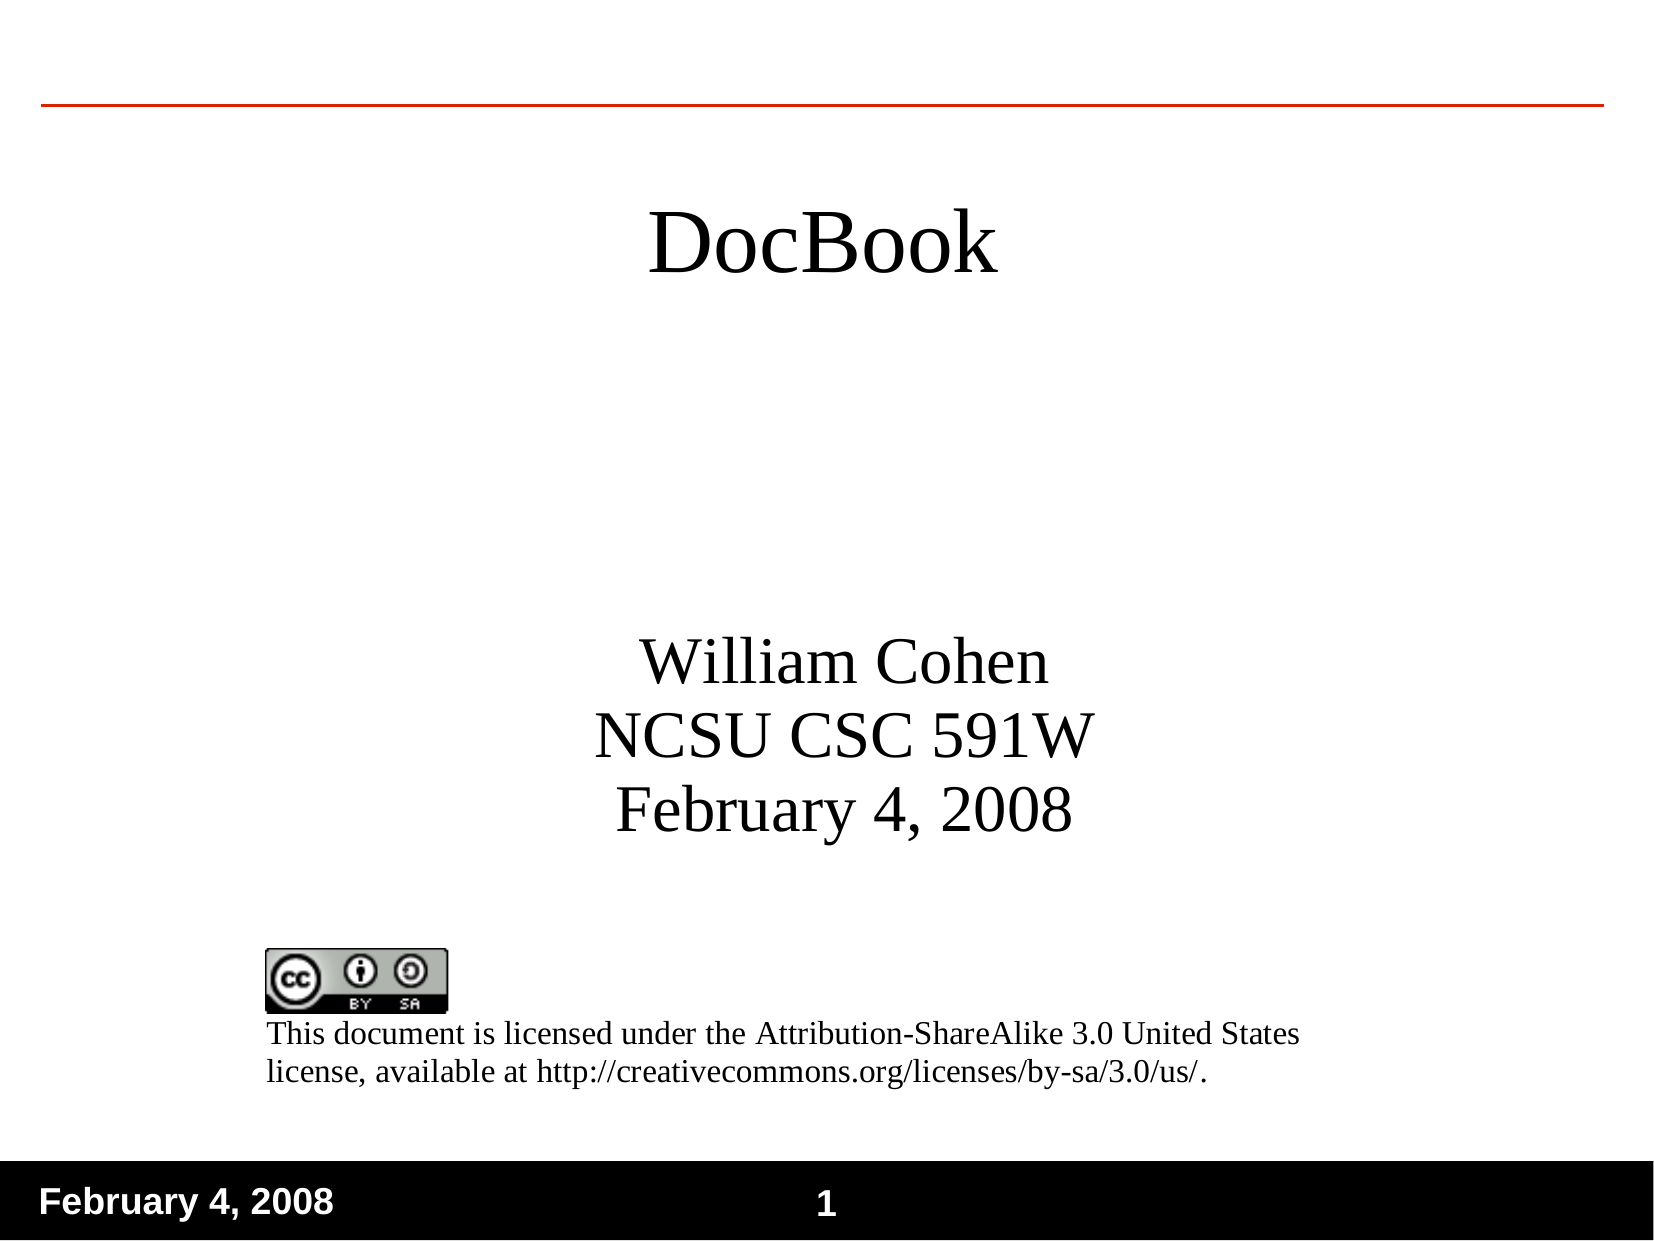

# DocBook
William Cohen
NCSU CSC 591W
February 4, 2008